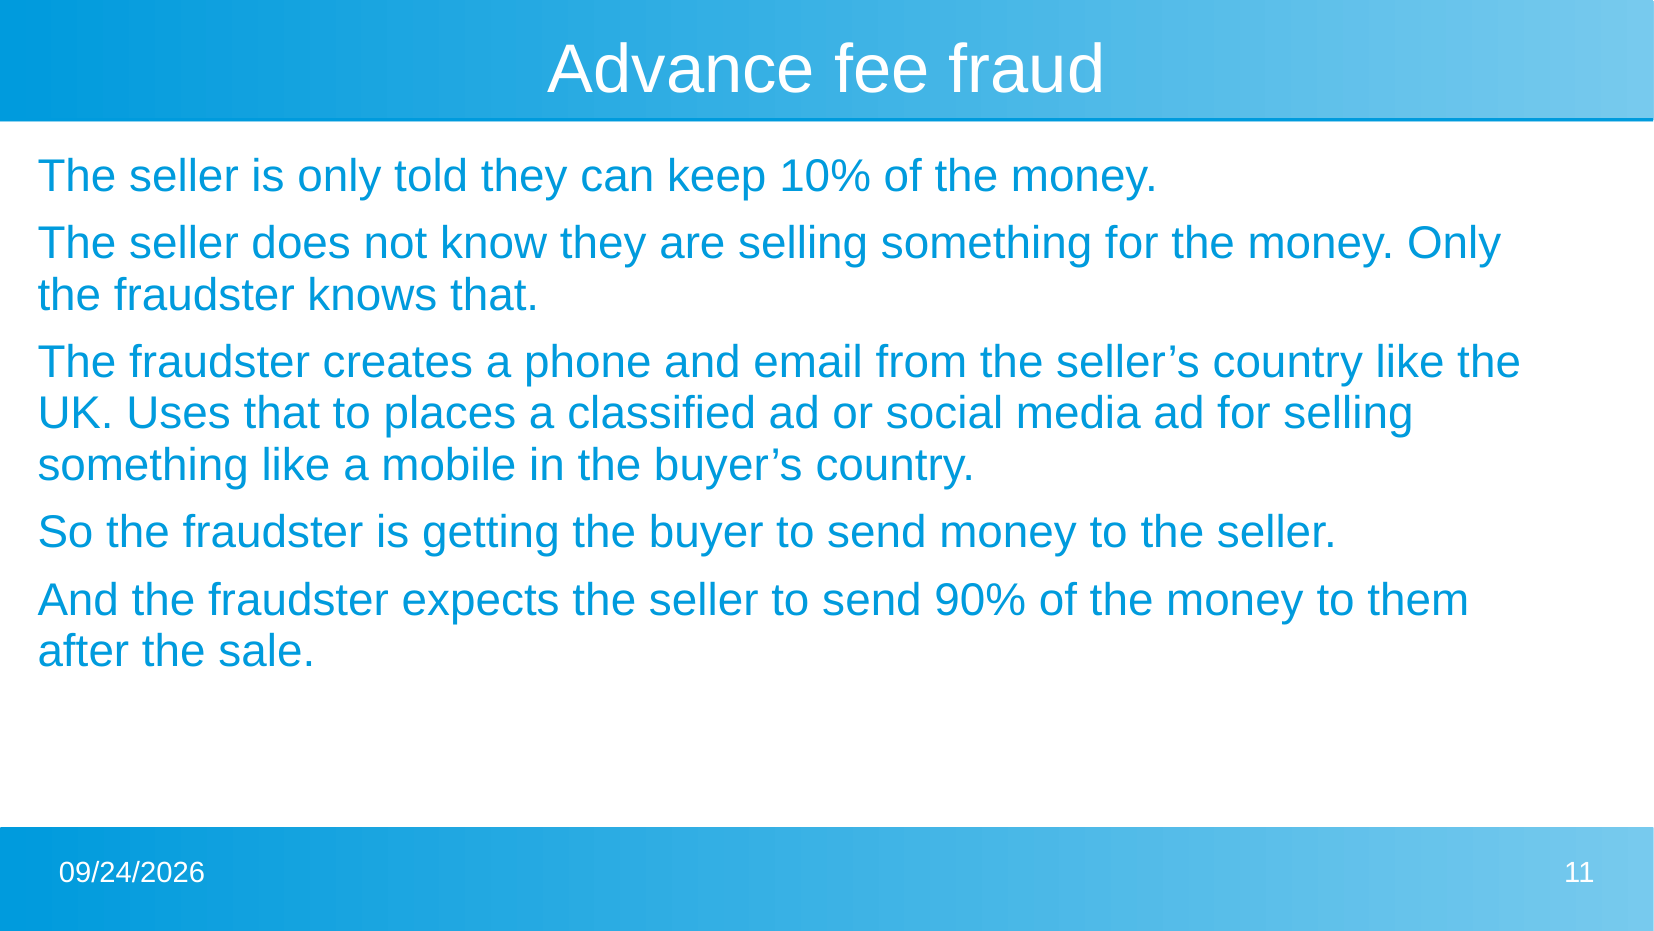

# Advance fee fraud
The seller is only told they can keep 10% of the money.
The seller does not know they are selling something for the money. Only the fraudster knows that.
The fraudster creates a phone and email from the seller’s country like the UK. Uses that to places a classified ad or social media ad for selling something like a mobile in the buyer’s country.
So the fraudster is getting the buyer to send money to the seller.
And the fraudster expects the seller to send 90% of the money to them after the sale.
11